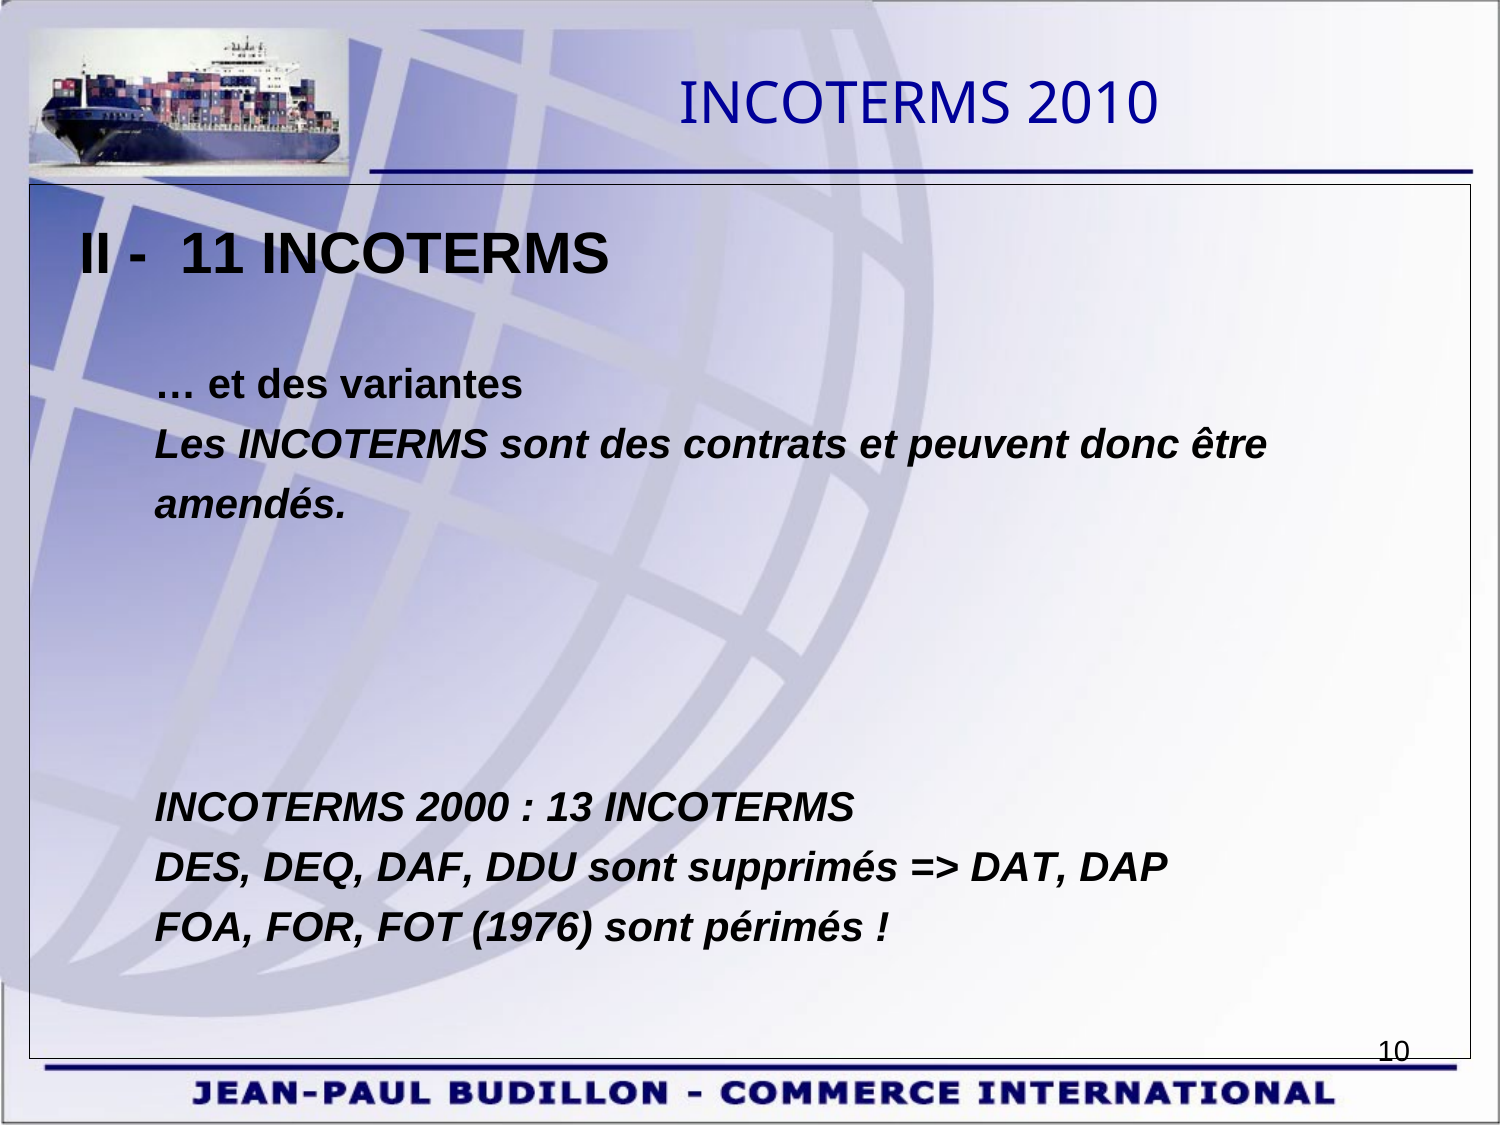

# INCOTERMS 2010
II - 11 INCOTERMS
… et des variantes
Les INCOTERMS sont des contrats et peuvent donc être
amendés.
INCOTERMS 2000 : 13 INCOTERMS
DES, DEQ, DAF, DDU sont supprimés => DAT, DAP
FOA, FOR, FOT (1976) sont périmés !
10